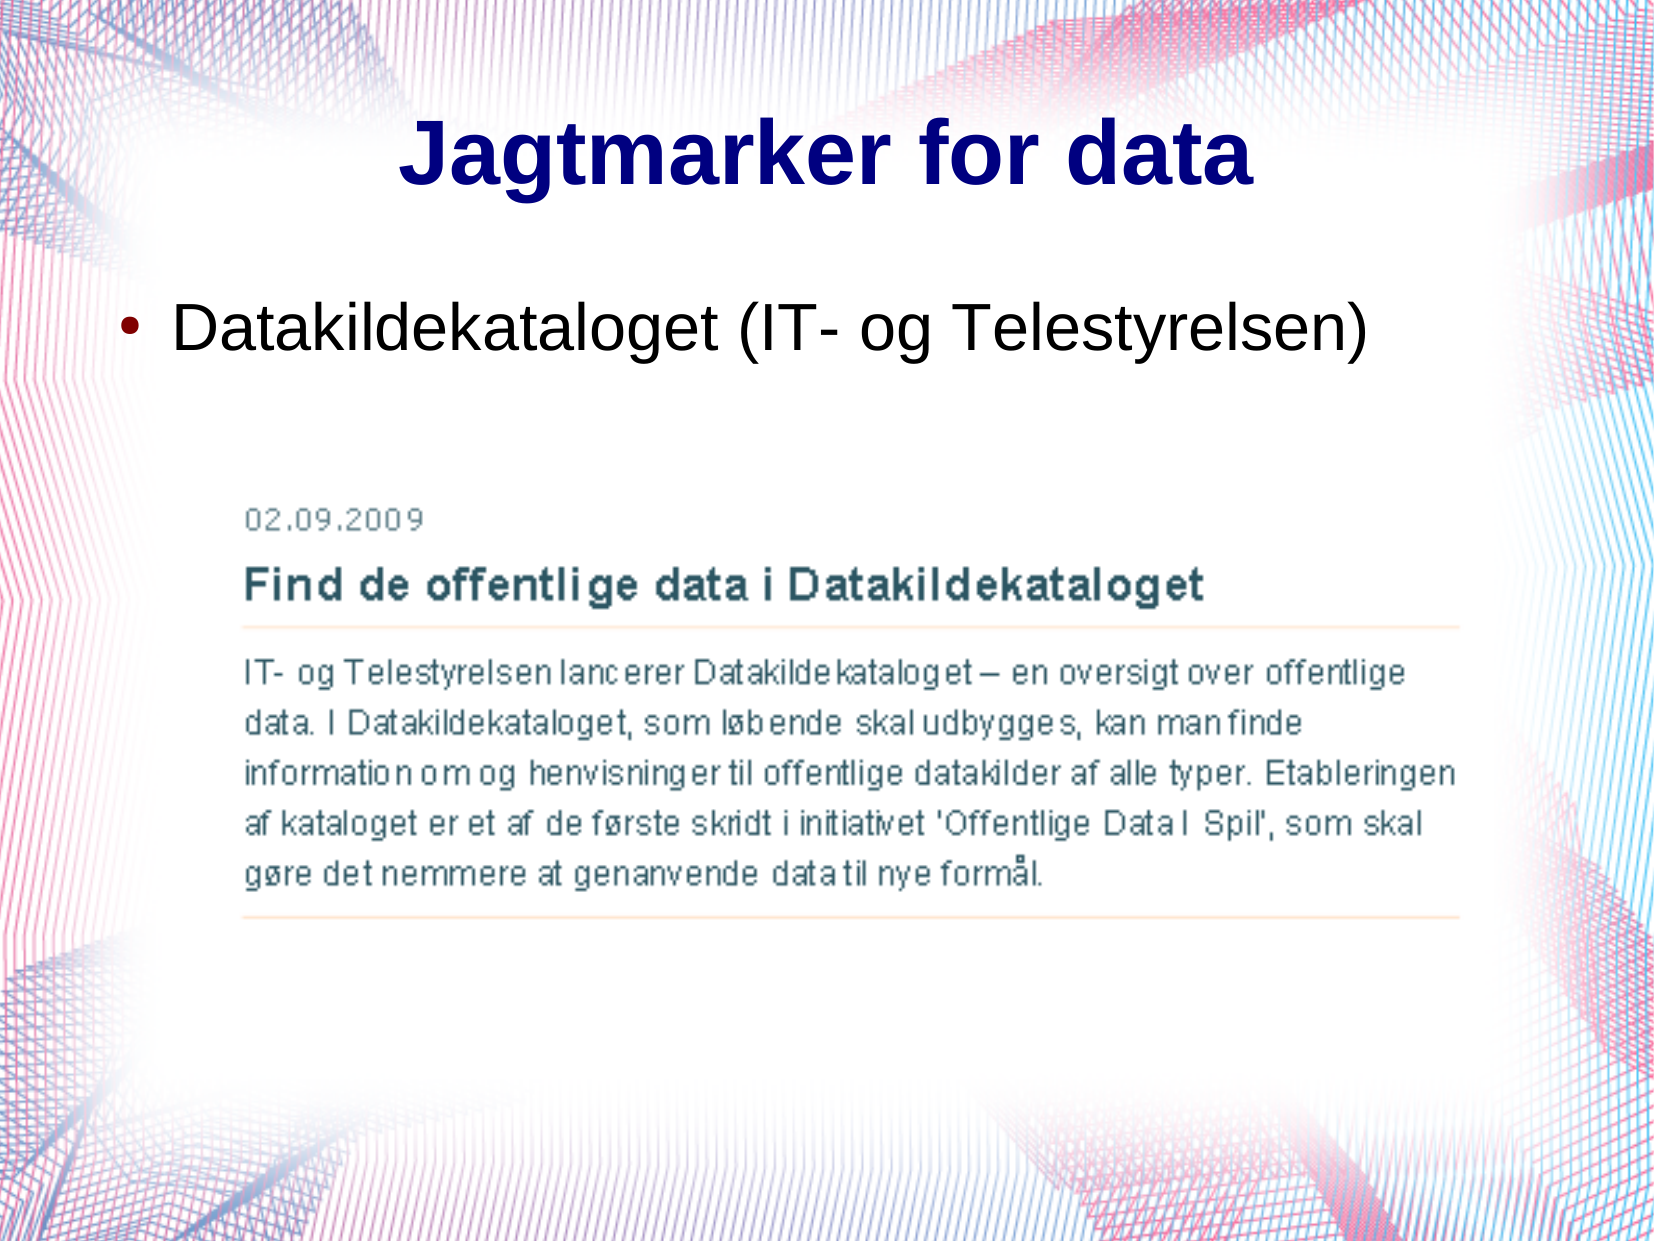

# Jagtmarker for data
Datakildekataloget (IT- og Telestyrelsen)